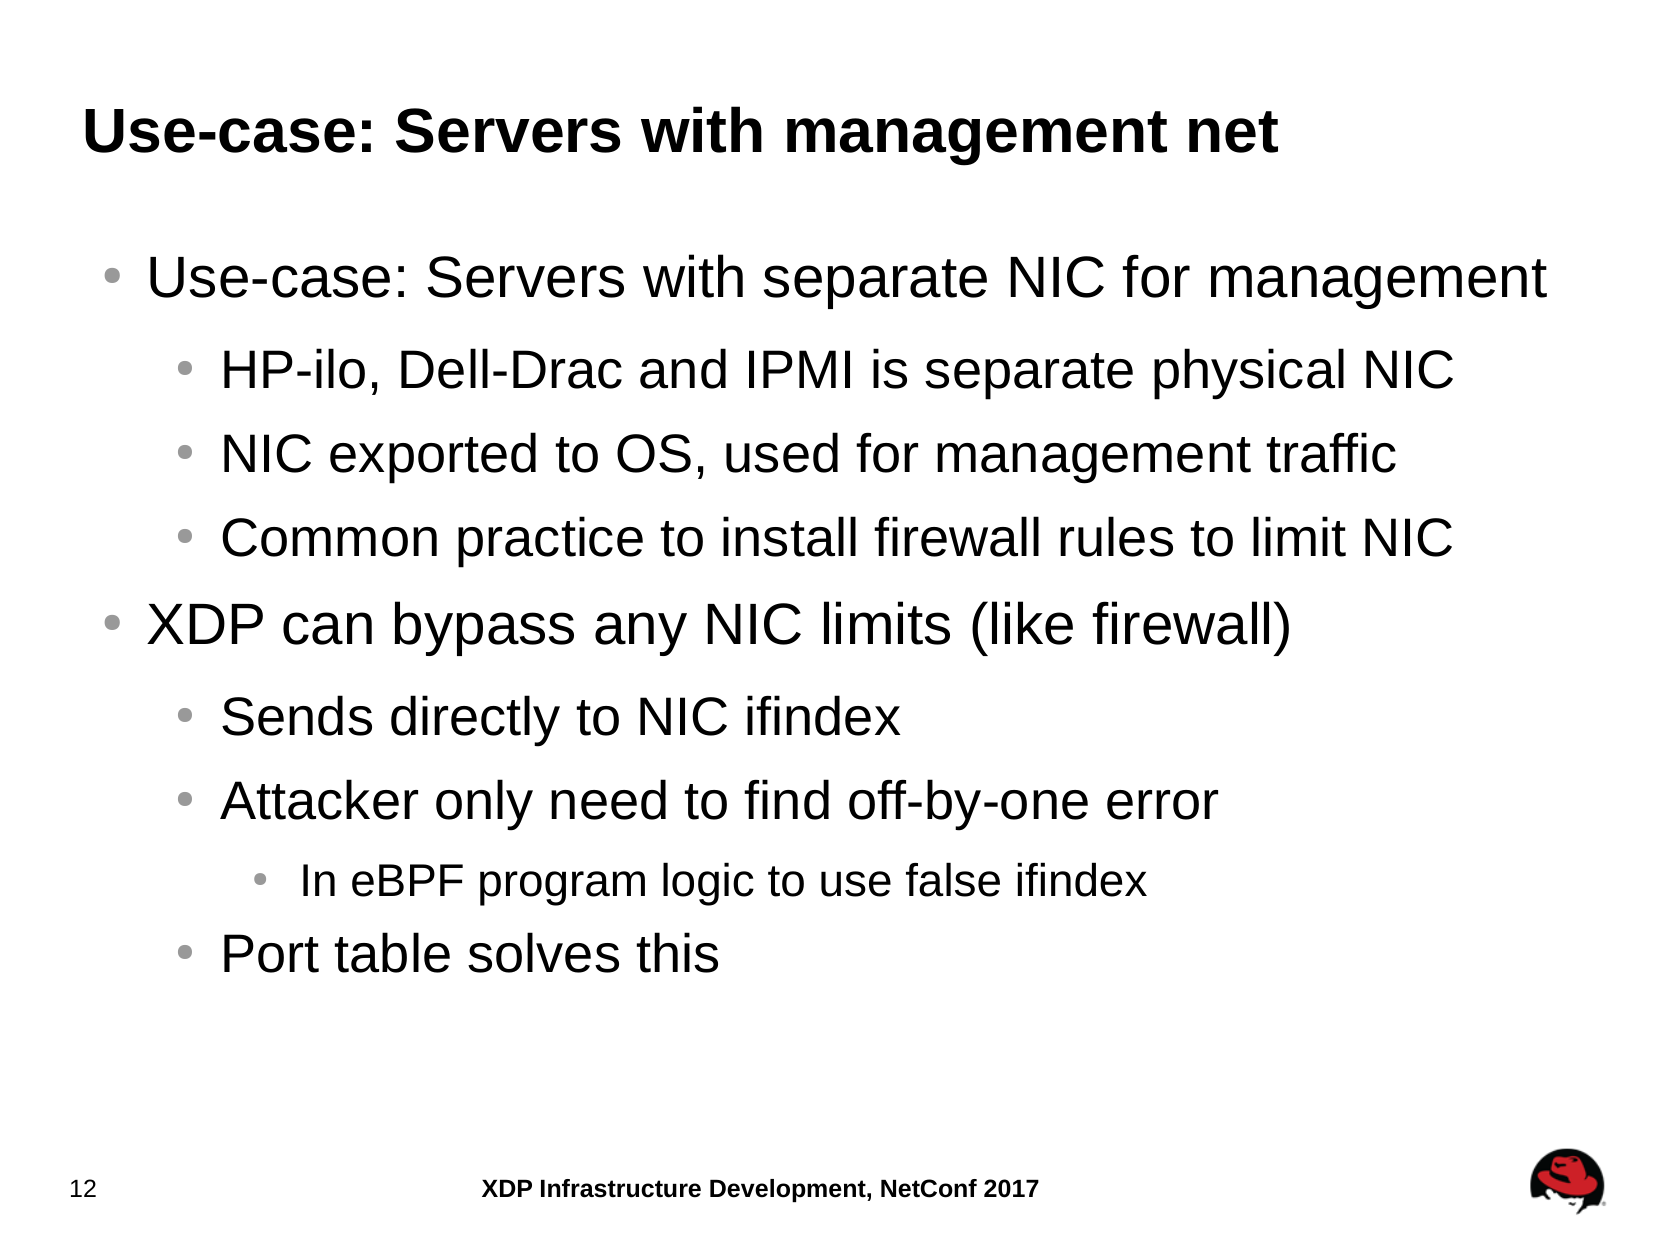

# Use-case: Servers with management net
Use-case: Servers with separate NIC for management
HP-ilo, Dell-Drac and IPMI is separate physical NIC
NIC exported to OS, used for management traffic
Common practice to install firewall rules to limit NIC
XDP can bypass any NIC limits (like firewall)
Sends directly to NIC ifindex
Attacker only need to find off-by-one error
In eBPF program logic to use false ifindex
Port table solves this